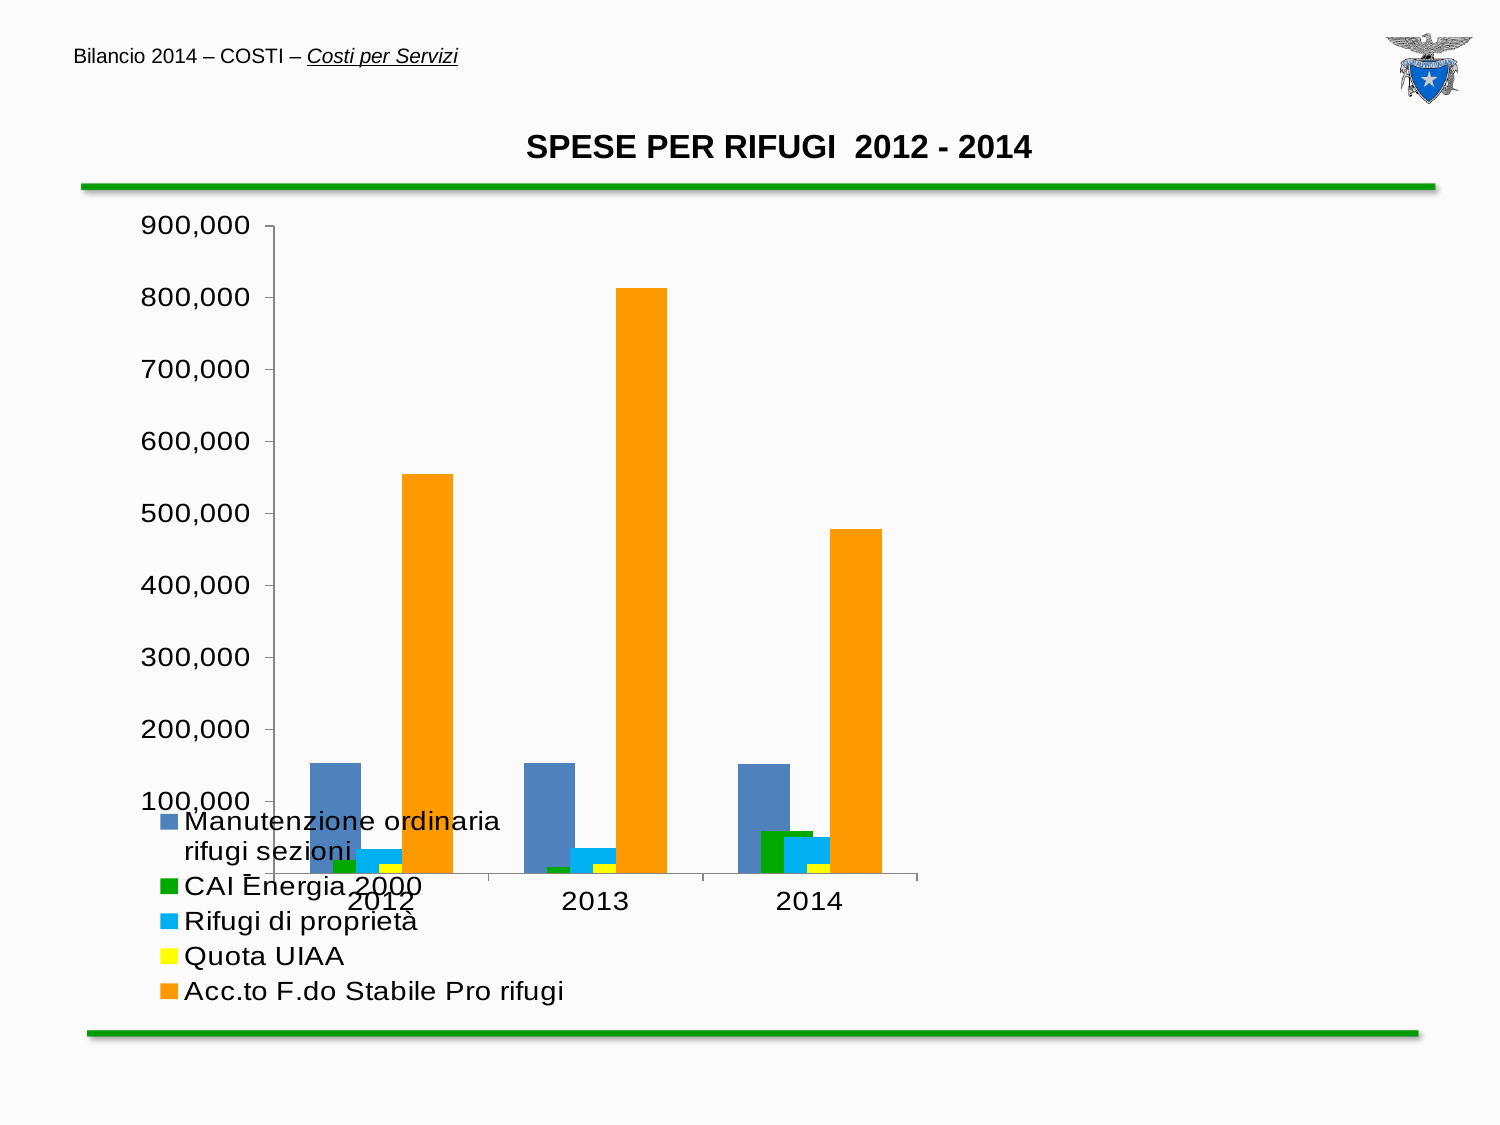

Bilancio 2014 – COSTI – Costi per Servizi
SPESE PER RIFUGI 2012 - 2014
### Chart
| Category | Manutenzione ordinaria rifugi sezioni | CAI Energia 2000 | Rifugi di proprietà | Quota UIAA | Acc.to F.do Stabile Pro rifugi |
|---|---|---|---|---|---|
| 2012 | 152850.0 | 18757.44 | 34472.13 | 12694.34 | 555239.789999998 |
| 2013 | 152850.0 | 8351.14000000001 | 34631.04 | 12439.83 | 813171.0 |
| 2014 | 152552.33 | 59178.6 | 50620.2 | 12457.56 | 477974.37 |